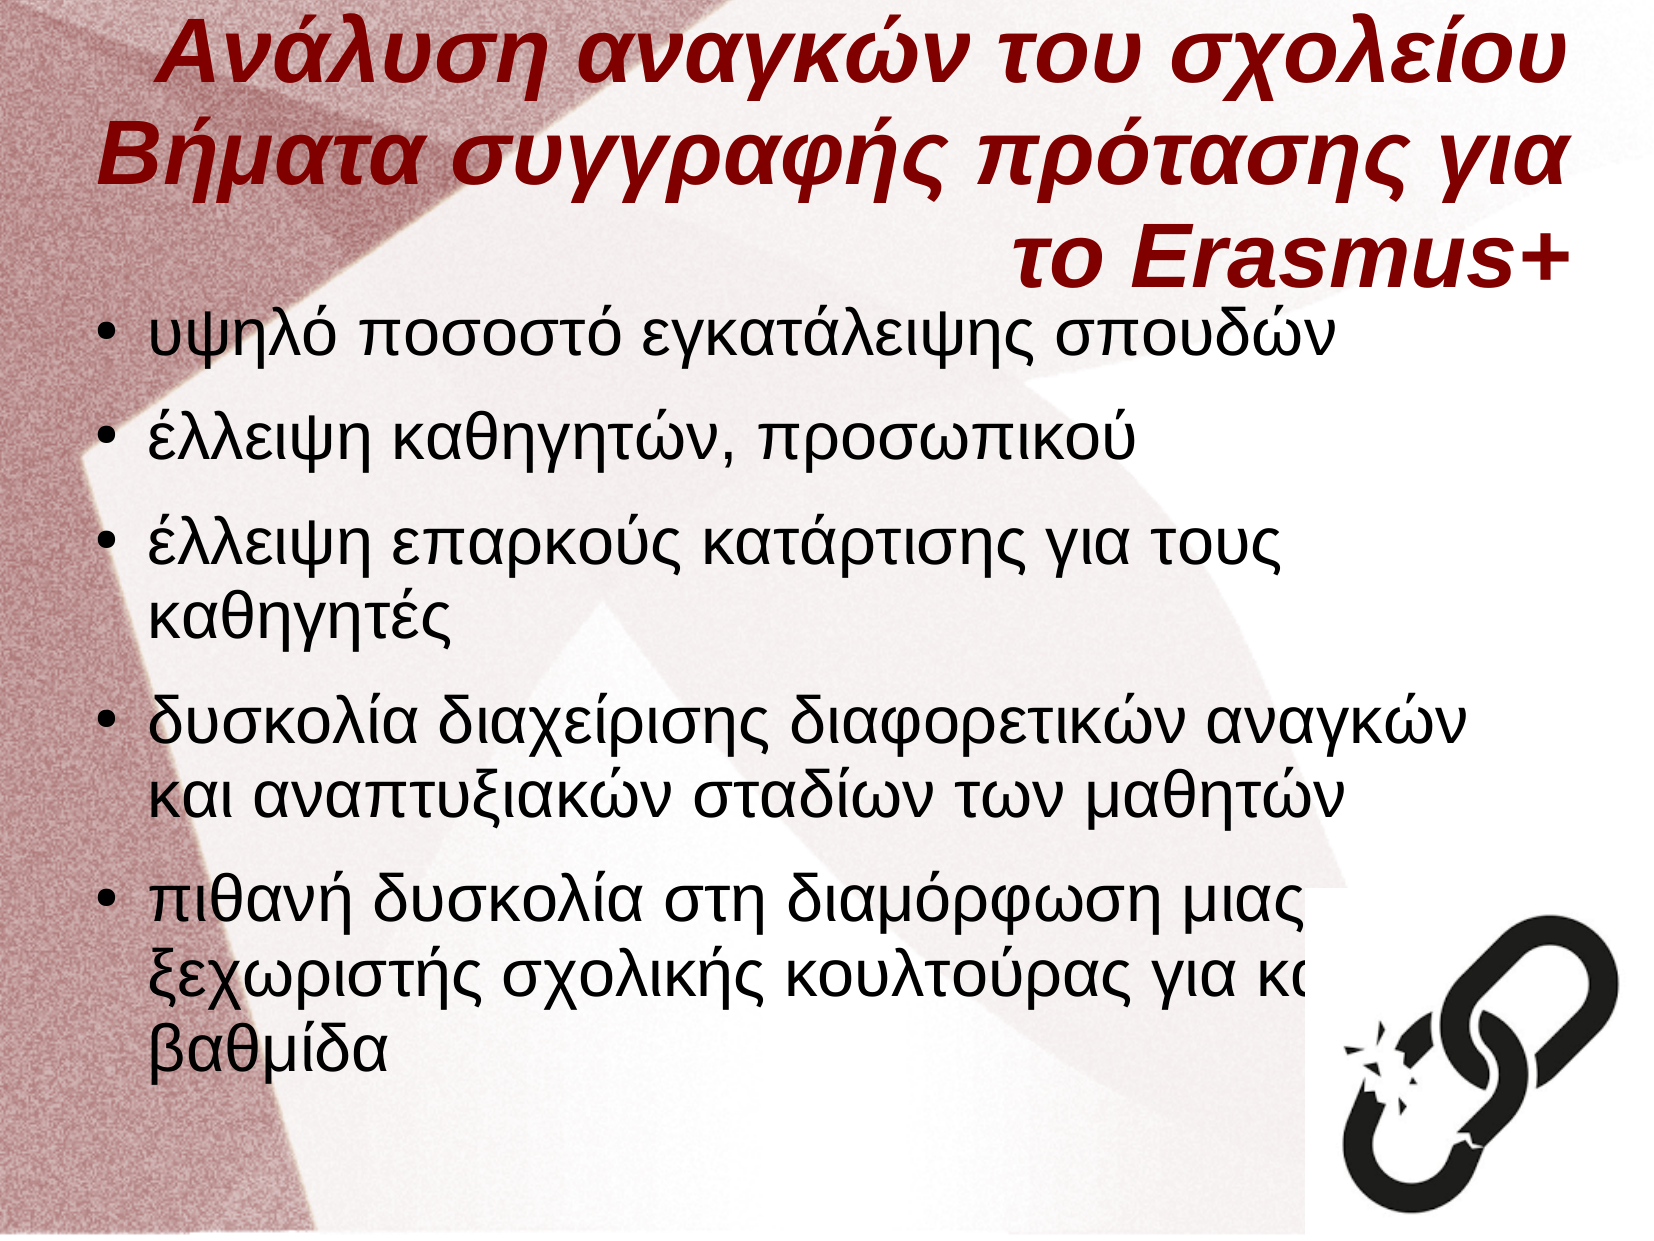

Ανάλυση αναγκών του σχολείου
Βήματα συγγραφής πρότασης για το Erasmus+
# υψηλό ποσοστό εγκατάλειψης σπουδών
έλλειψη καθηγητών, προσωπικού
έλλειψη επαρκούς κατάρτισης για τους καθηγητές
δυσκολία διαχείρισης διαφορετικών αναγκών και αναπτυξιακών σταδίων των μαθητών
πιθανή δυσκολία στη διαμόρφωση μιας ξεχωριστής σχολικής κουλτούρας για κάθε βαθμίδα